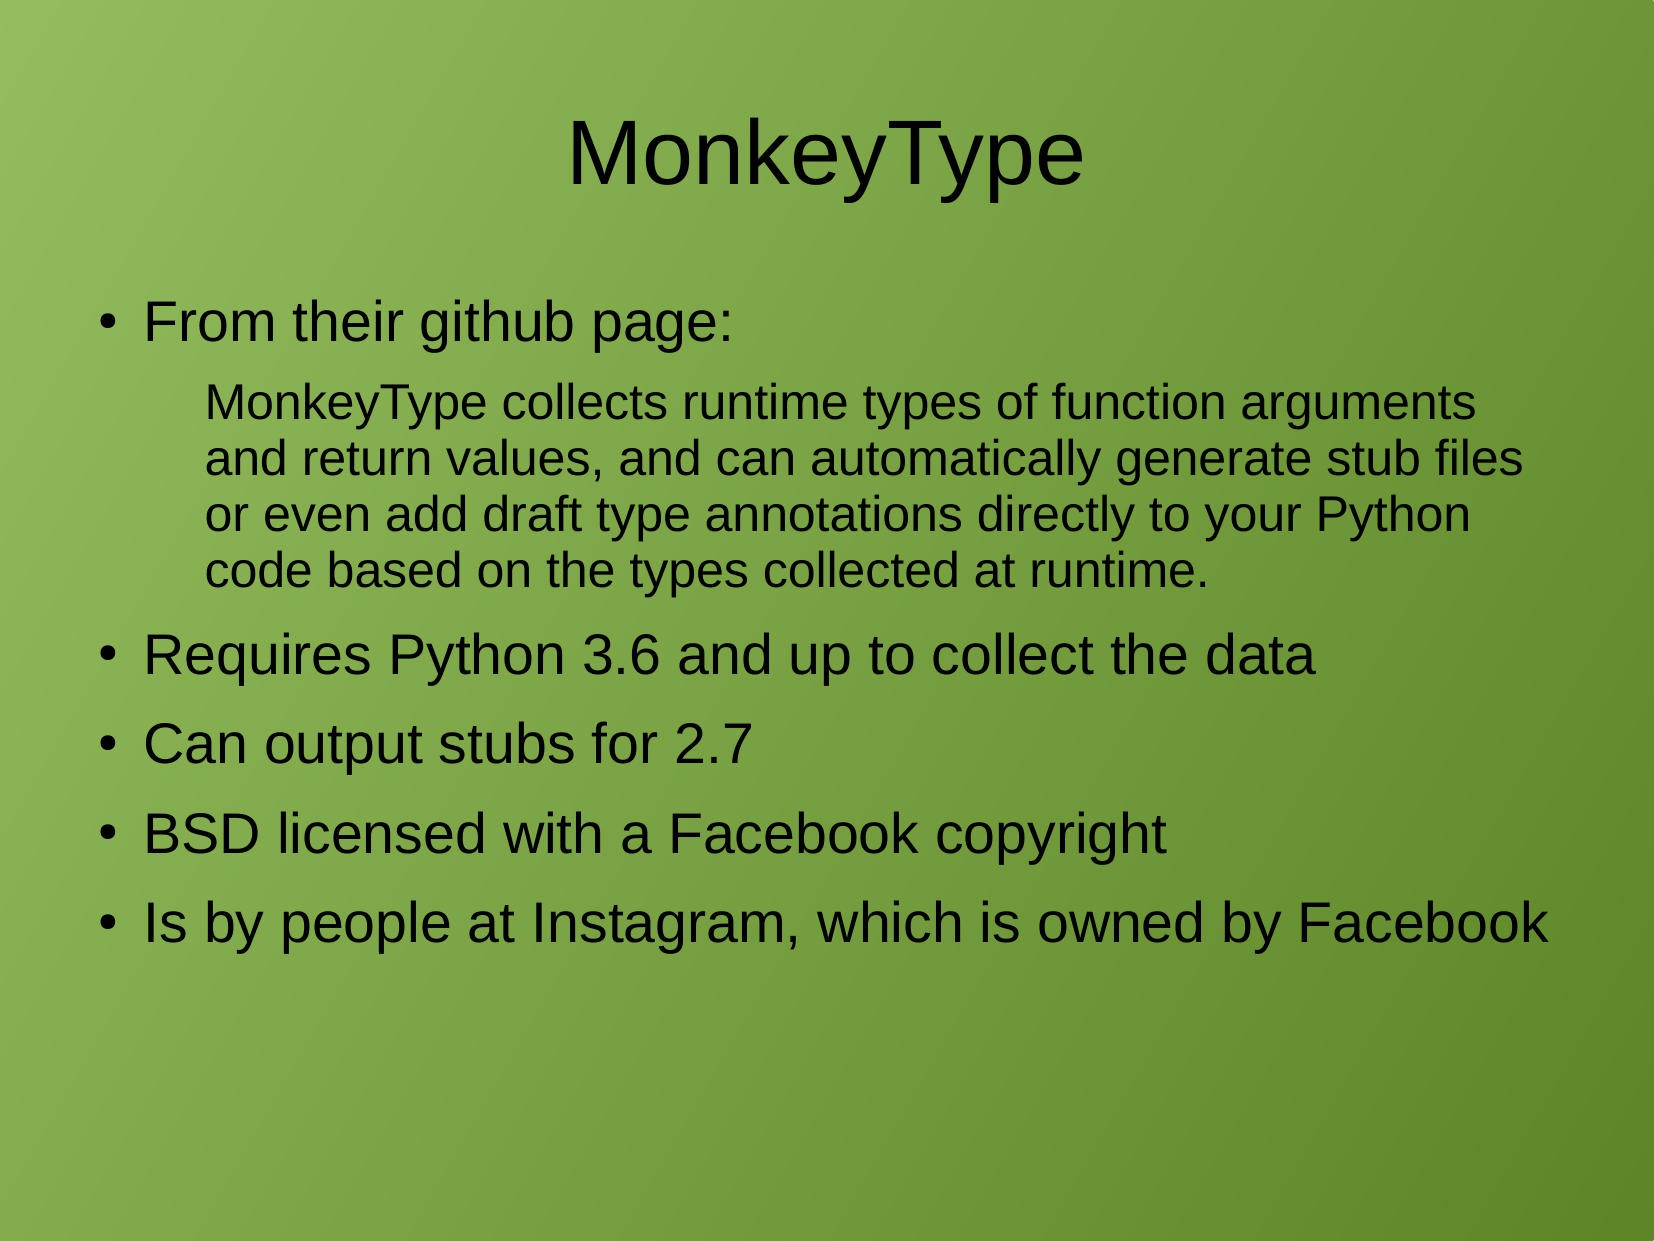

# MonkeyType
From their github page:
MonkeyType collects runtime types of function arguments and return values, and can automatically generate stub files or even add draft type annotations directly to your Python code based on the types collected at runtime.
Requires Python 3.6 and up to collect the data
Can output stubs for 2.7
BSD licensed with a Facebook copyright
Is by people at Instagram, which is owned by Facebook